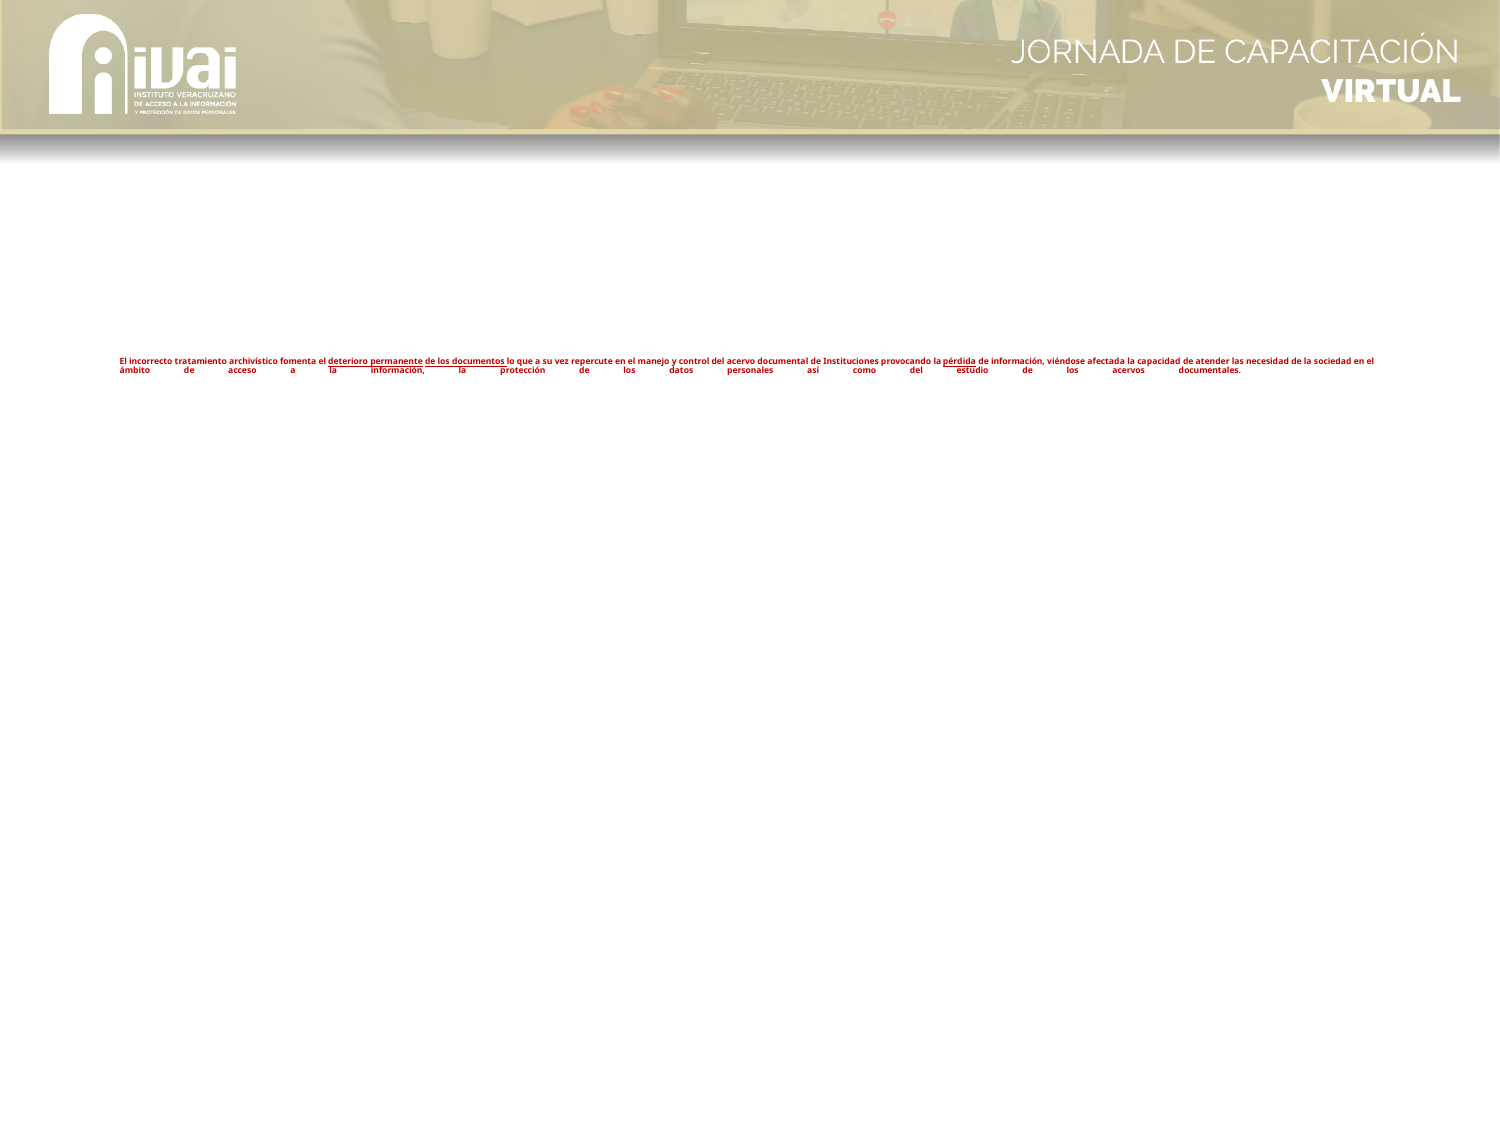

# El incorrecto tratamiento archivístico fomenta el deterioro permanente de los documentos lo que a su vez repercute en el manejo y control del acervo documental de Instituciones provocando la pérdida de información, viéndose afectada la capacidad de atender las necesidad de la sociedad en el ámbito de acceso a la información, la protección de los datos personales así como del estudio de los acervos documentales.